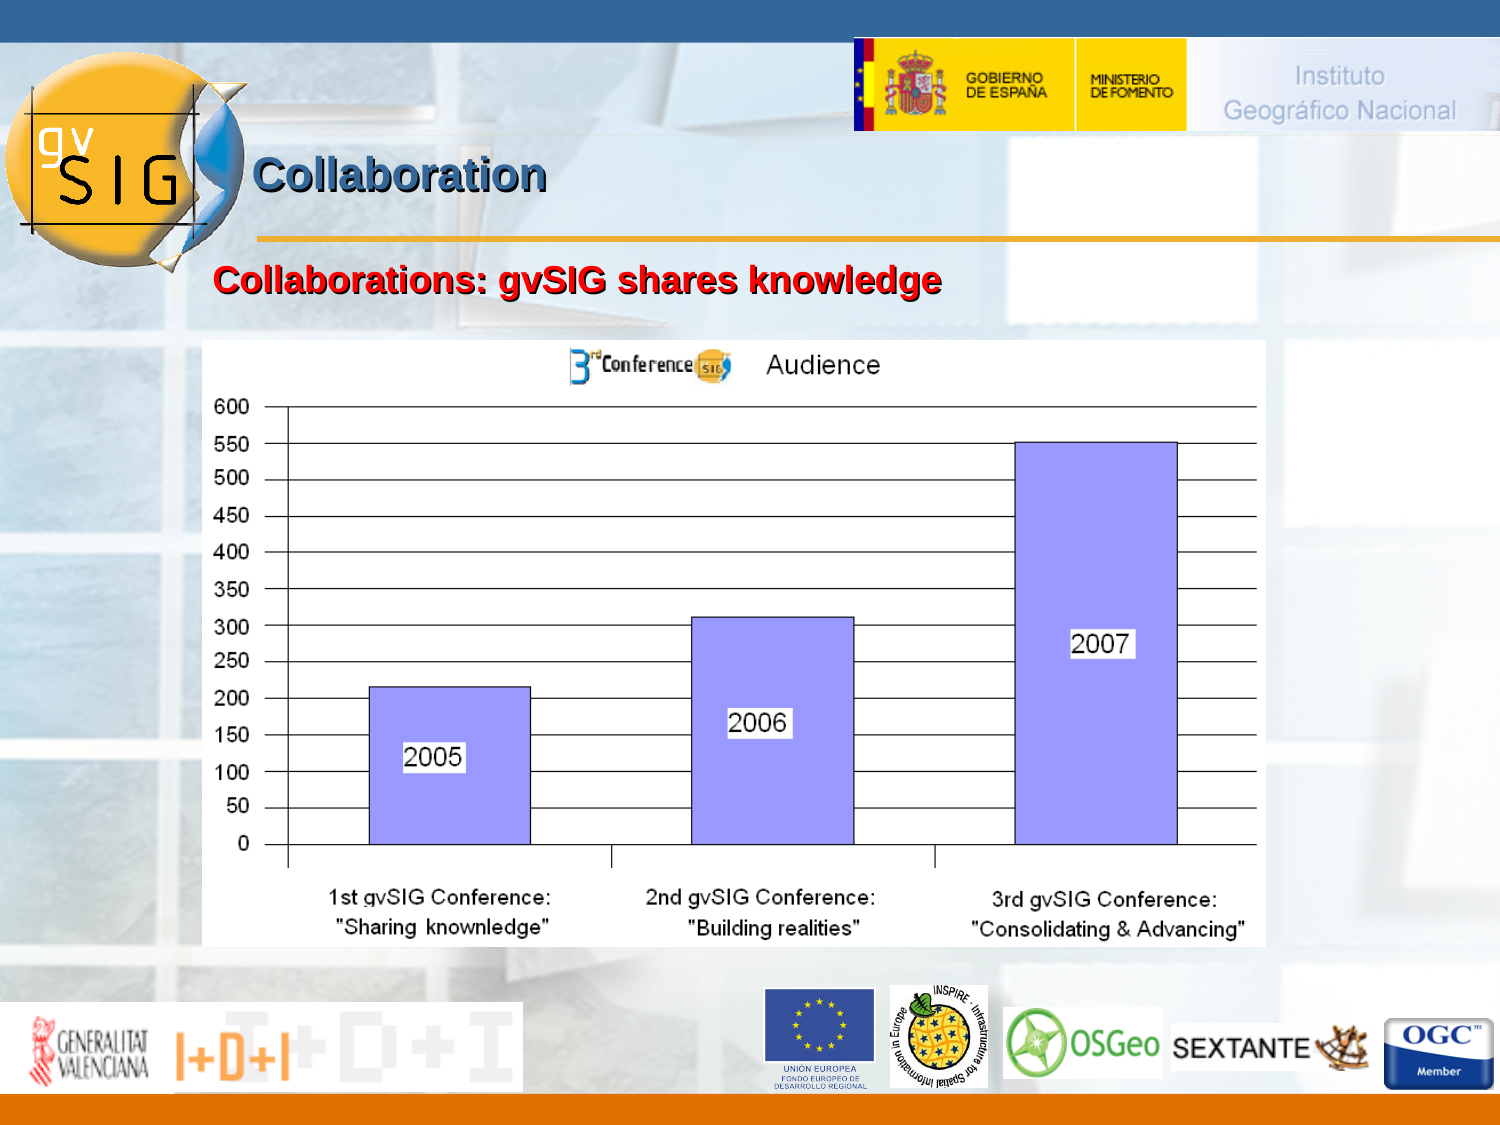

Collaboration
Collaborations: gvSIG shares knowledge
2007
2006
2005